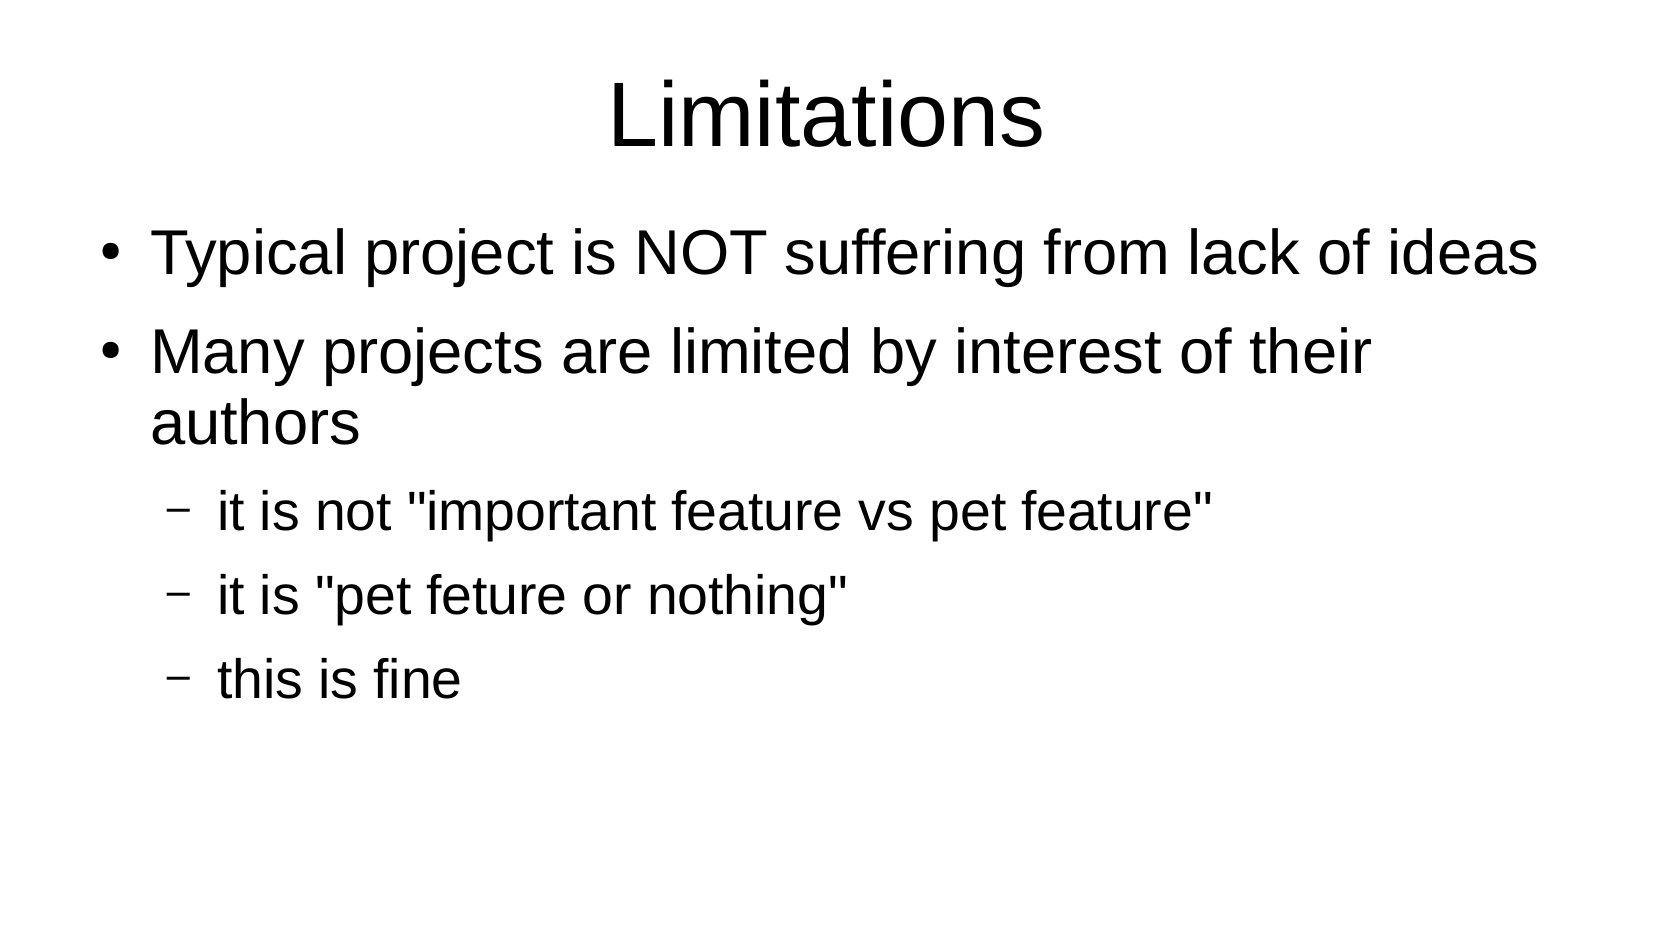

# Limitations
Typical project is NOT suffering from lack of ideas
Many projects are limited by interest of their authors
it is not "important feature vs pet feature"
it is "pet feture or nothing"
this is fine